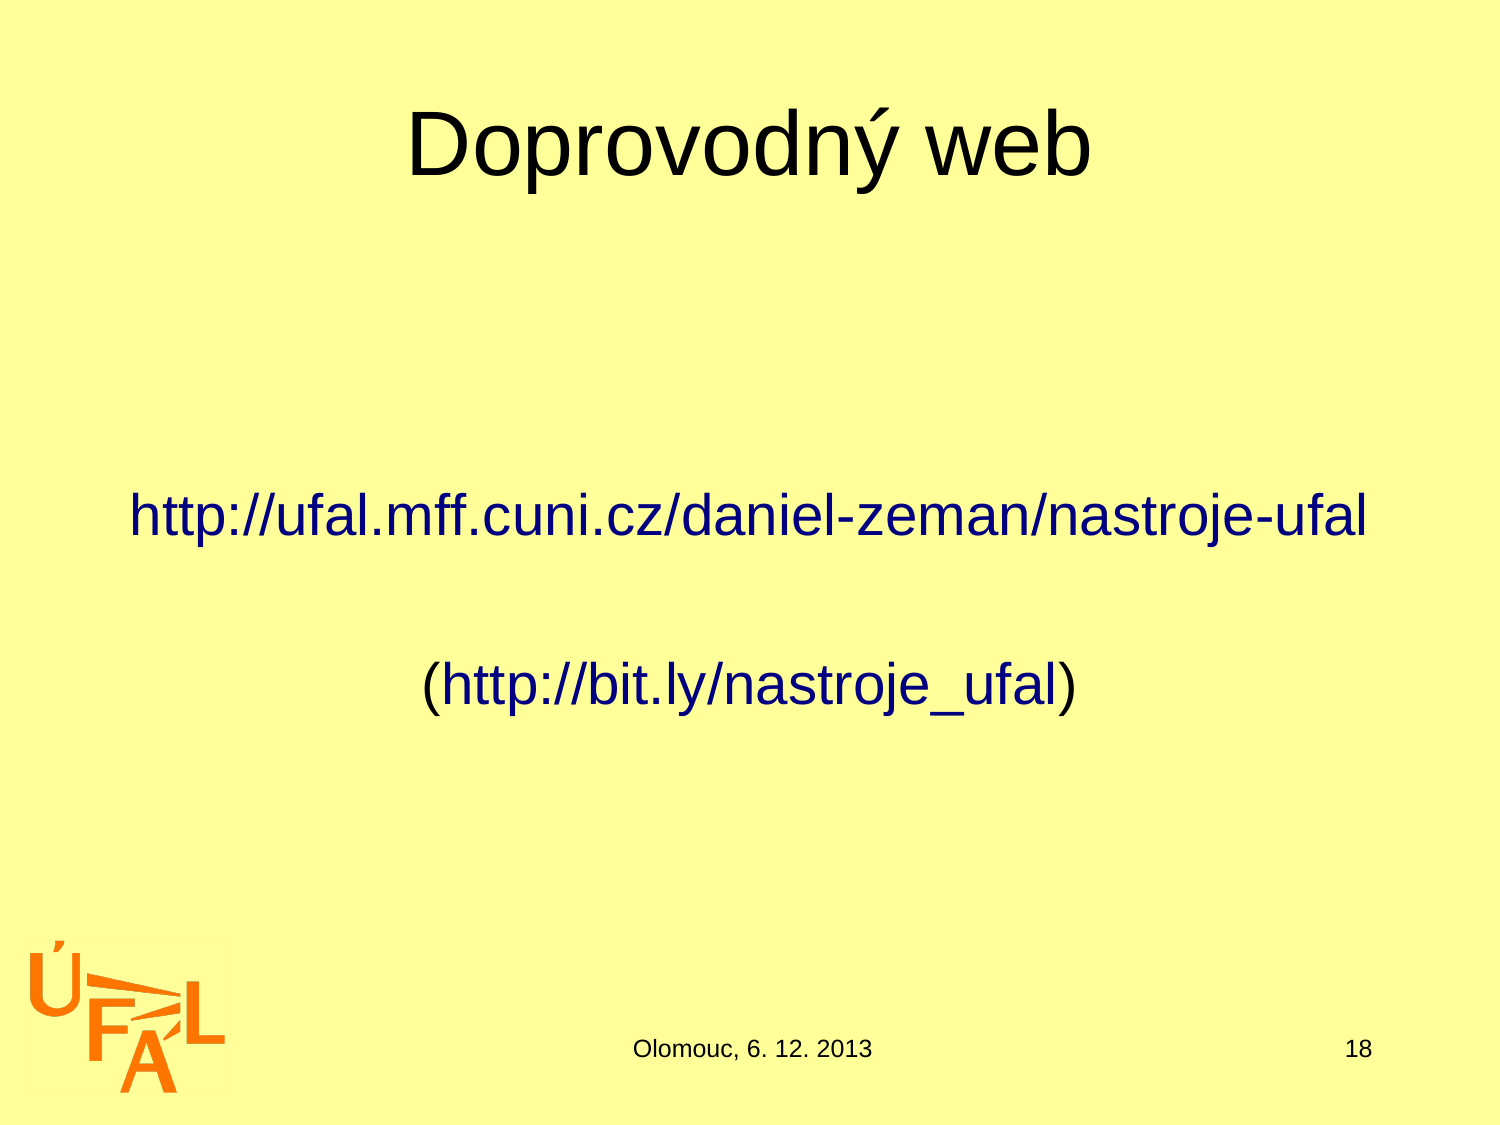

# Doprovodný web
http://ufal.mff.cuni.cz/daniel-zeman/nastroje-ufal
(http://bit.ly/nastroje_ufal)
Olomouc, 6. 12. 2013
18